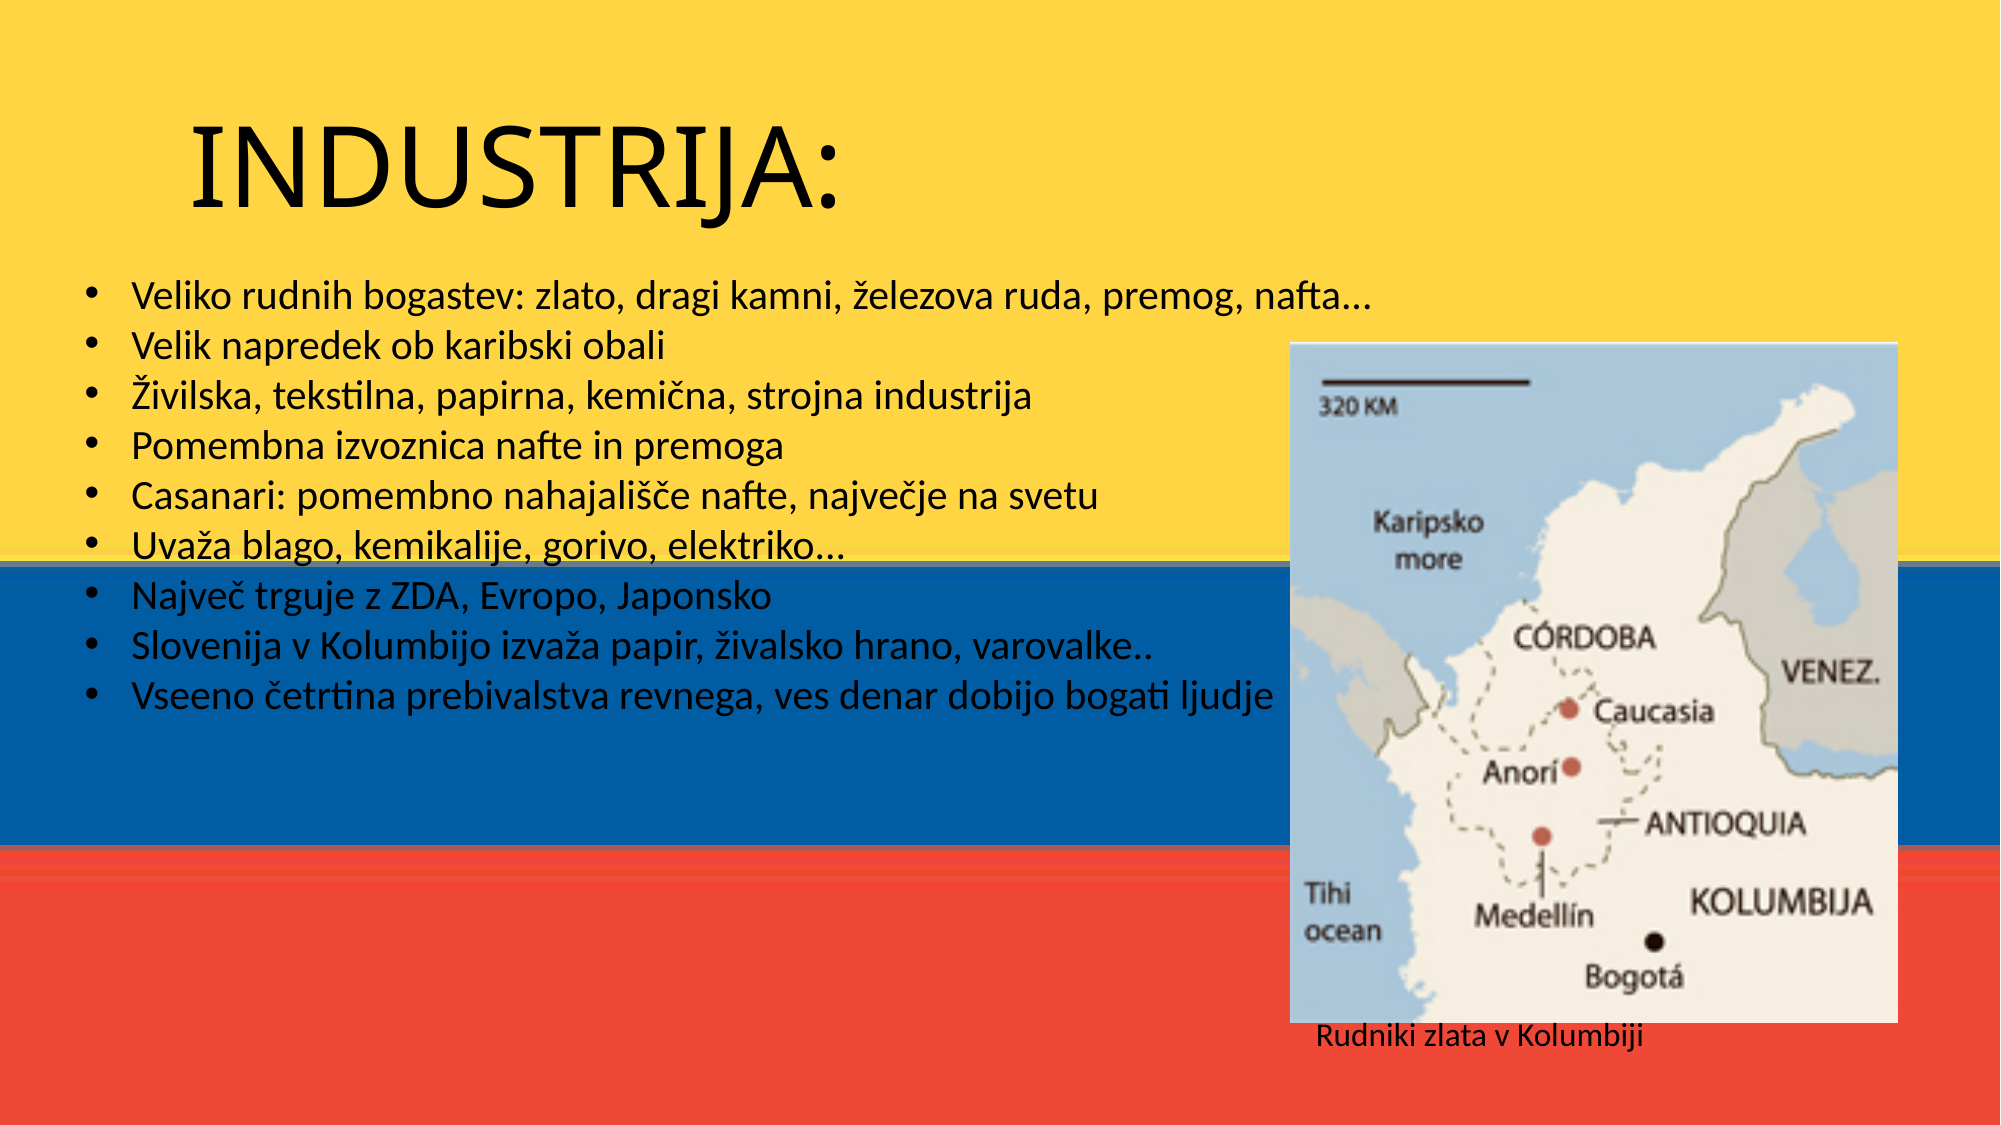

# Industrija:
Veliko rudnih bogastev: zlato, dragi kamni, železova ruda, premog, nafta...
Velik napredek ob karibski obali
Živilska, tekstilna, papirna, kemična, strojna industrija
Pomembna izvoznica nafte in premoga
Casanari: pomembno nahajališče nafte, največje na svetu
Uvaža blago, kemikalije, gorivo, elektriko...
Največ trguje z ZDA, Evropo, Japonsko
Slovenija v Kolumbijo izvaža papir, živalsko hrano, varovalke..
Vseeno četrtina prebivalstva revnega, ves denar dobijo bogati ljudje
Rudniki zlata v Kolumbiji